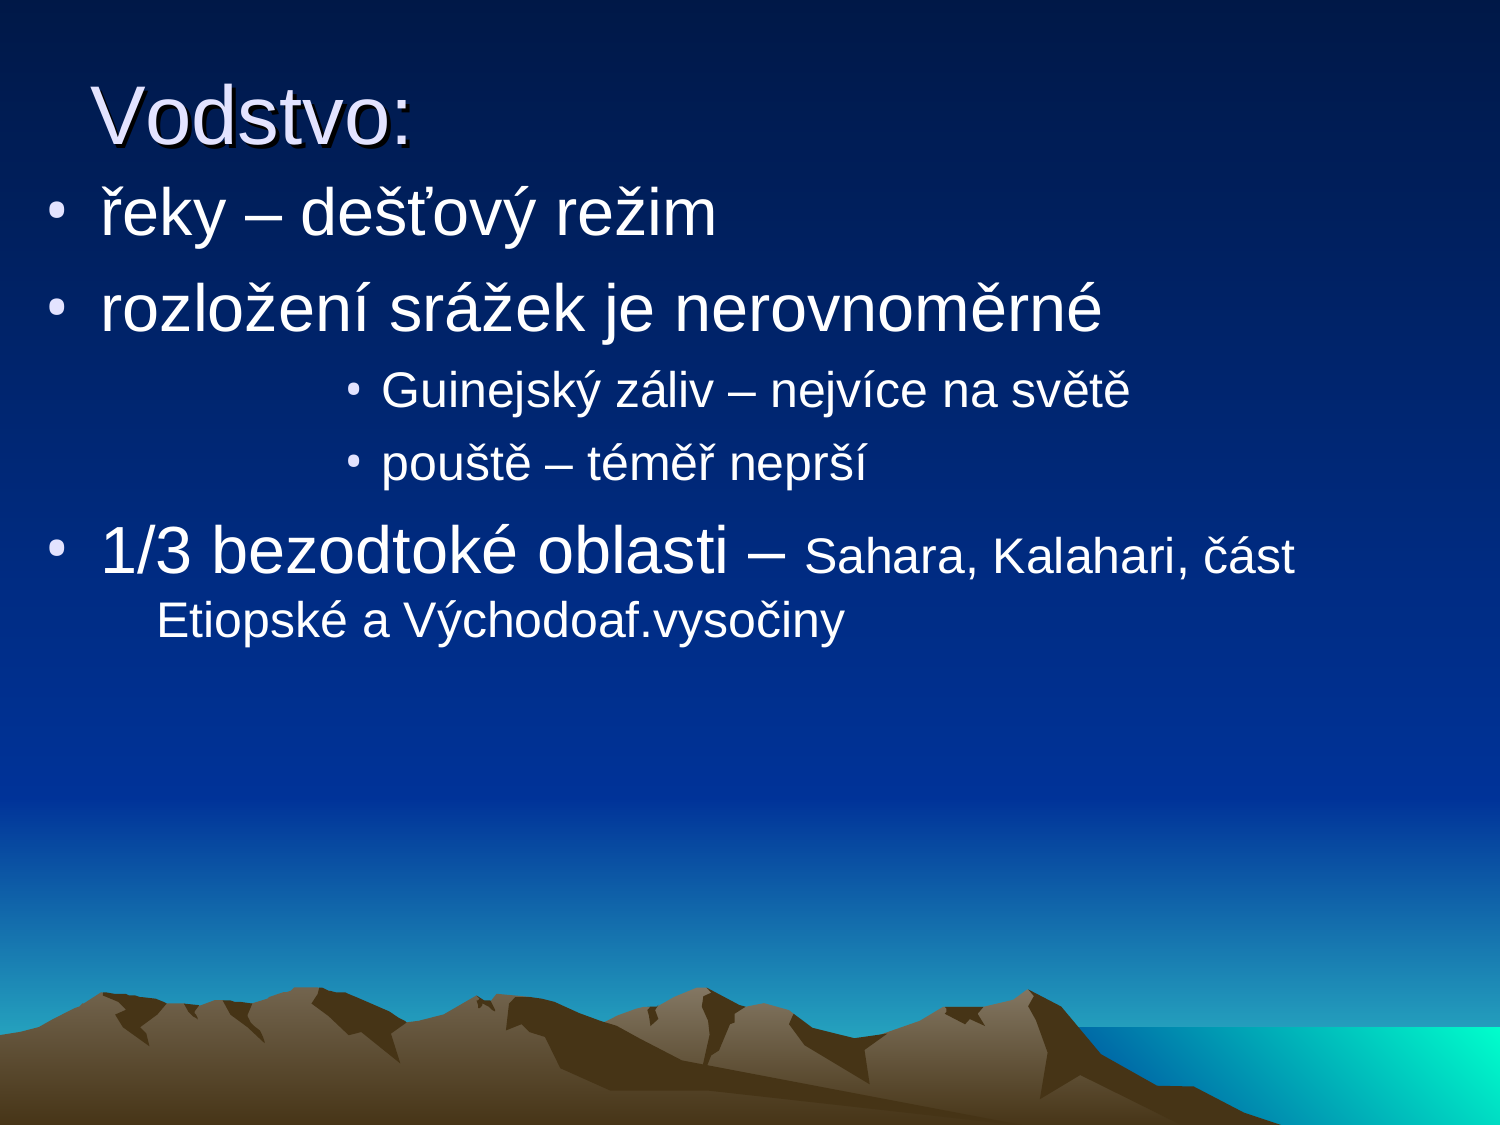

# Vodstvo:
řeky – dešťový režim
rozložení srážek je nerovnoměrné
Guinejský záliv – nejvíce na světě
pouště – téměř neprší
1/3 bezodtoké oblasti – Sahara, Kalahari, část Etiopské a Východoaf.vysočiny